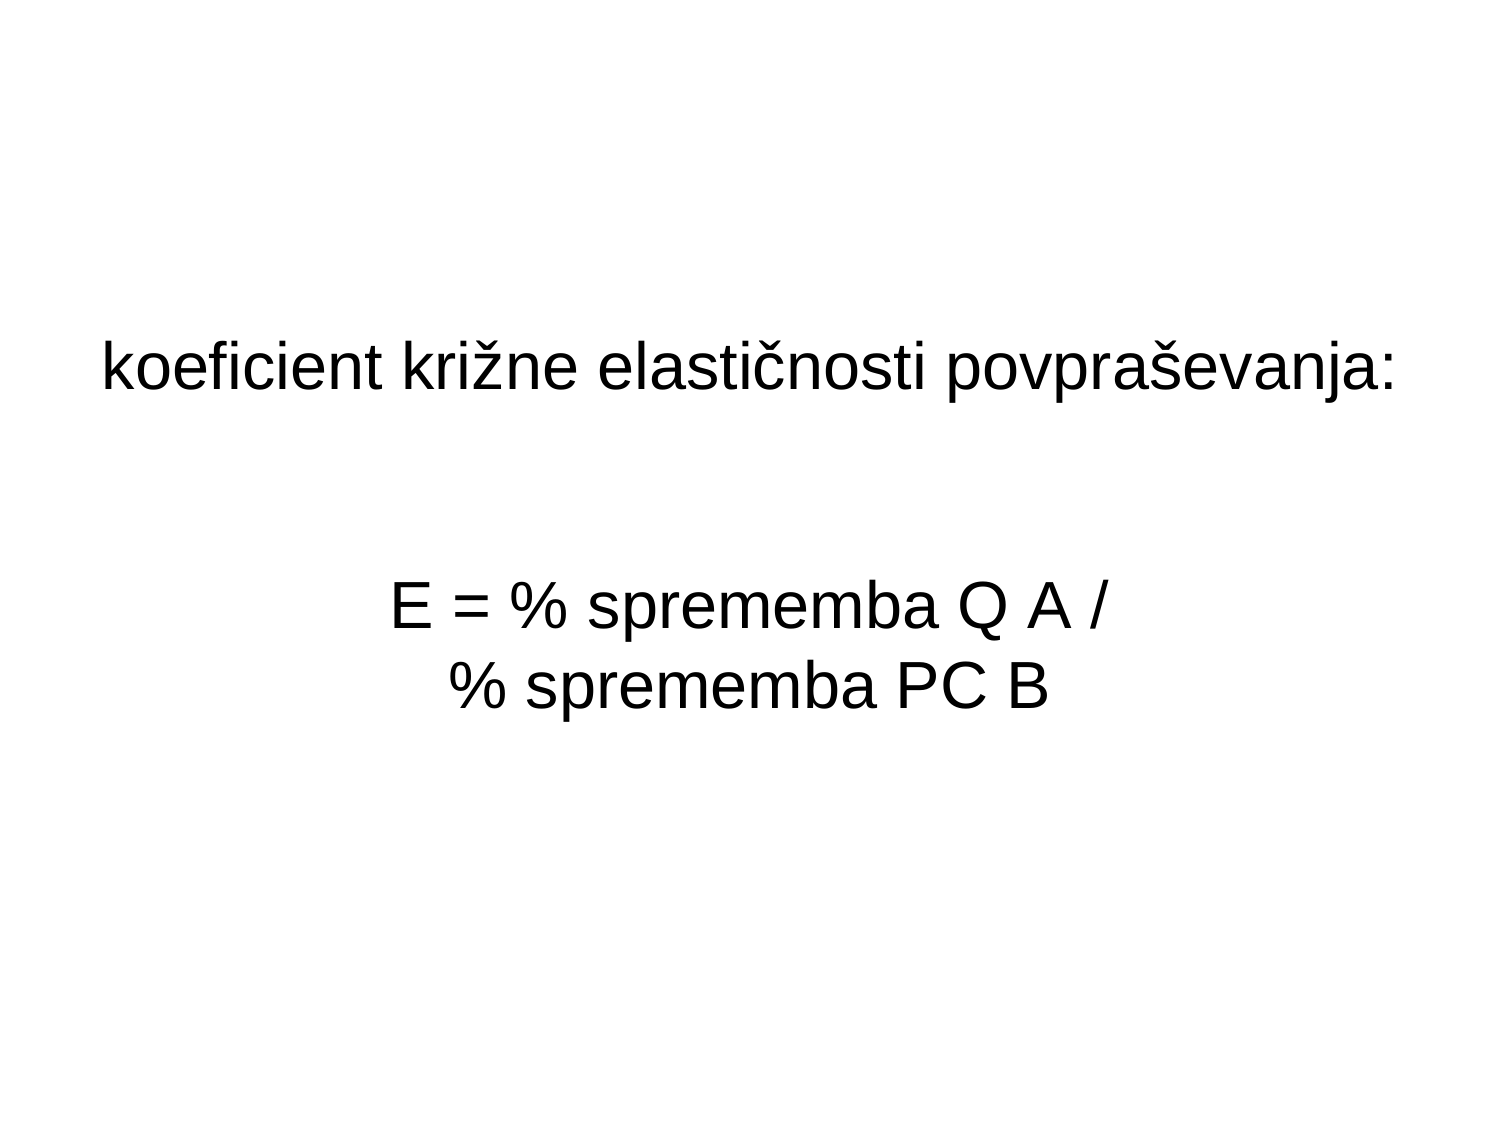

# koeficient križne elastičnosti povpraševanja: E = % sprememba Q A / % sprememba PC B